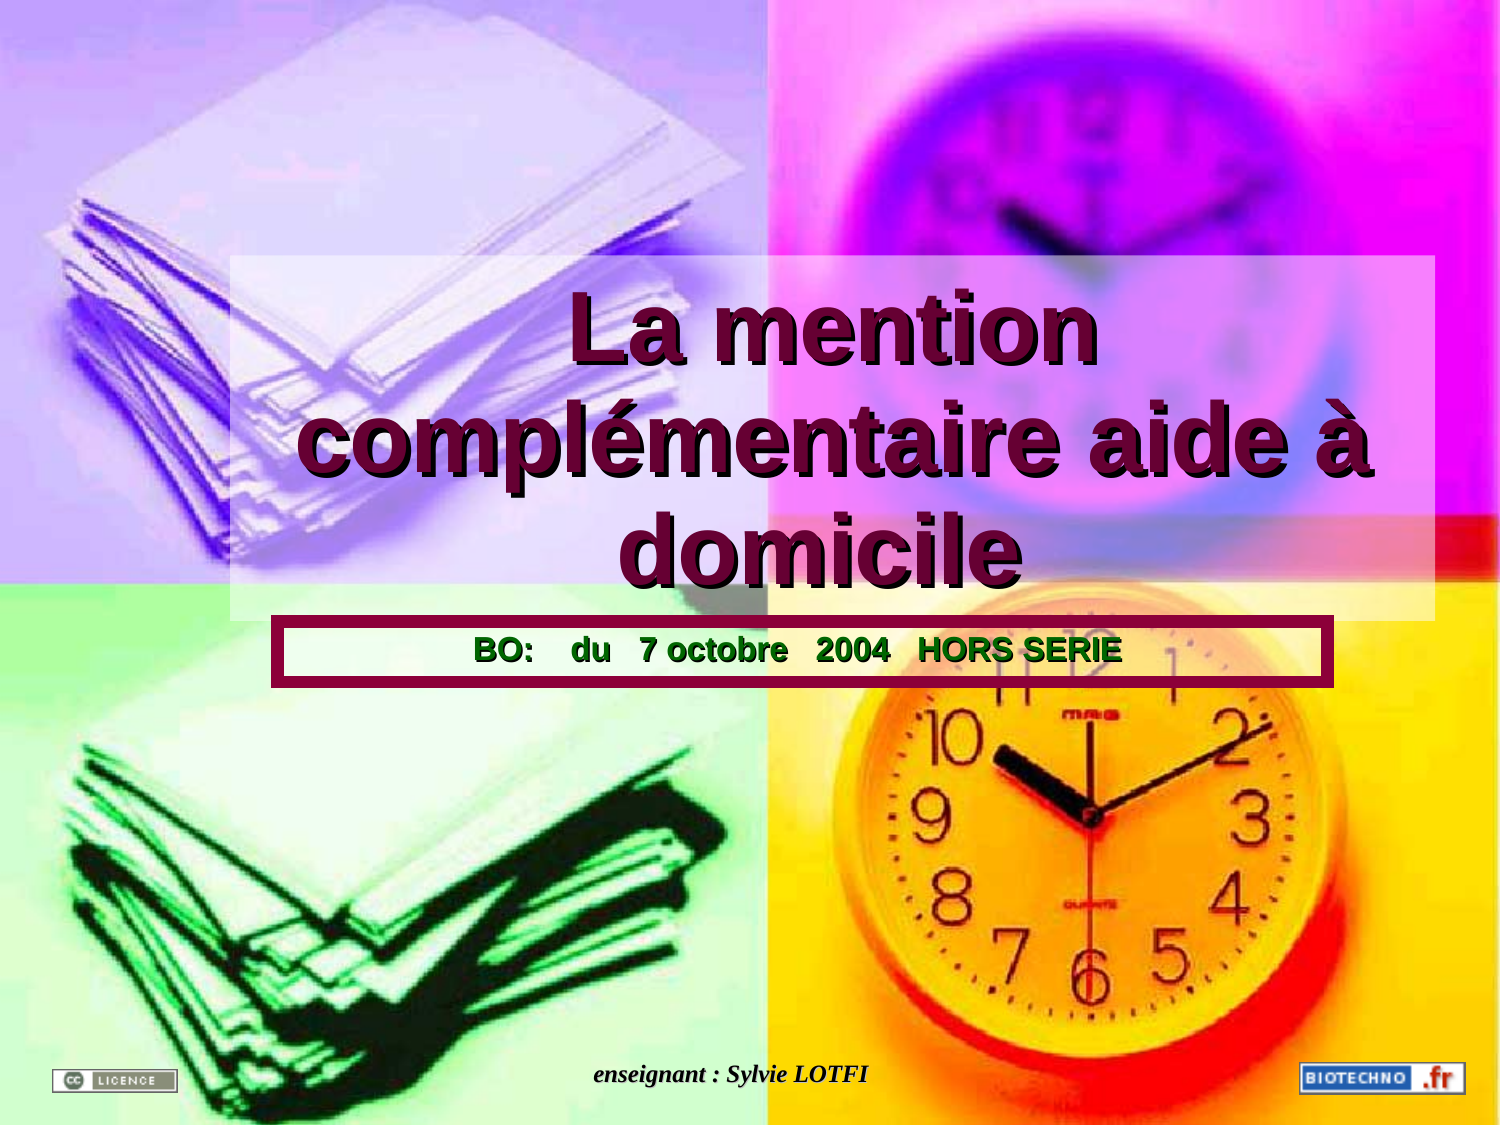

# La mention complémentaire aide à domicile
BO: du 7 octobre 2004 HORS SERIE